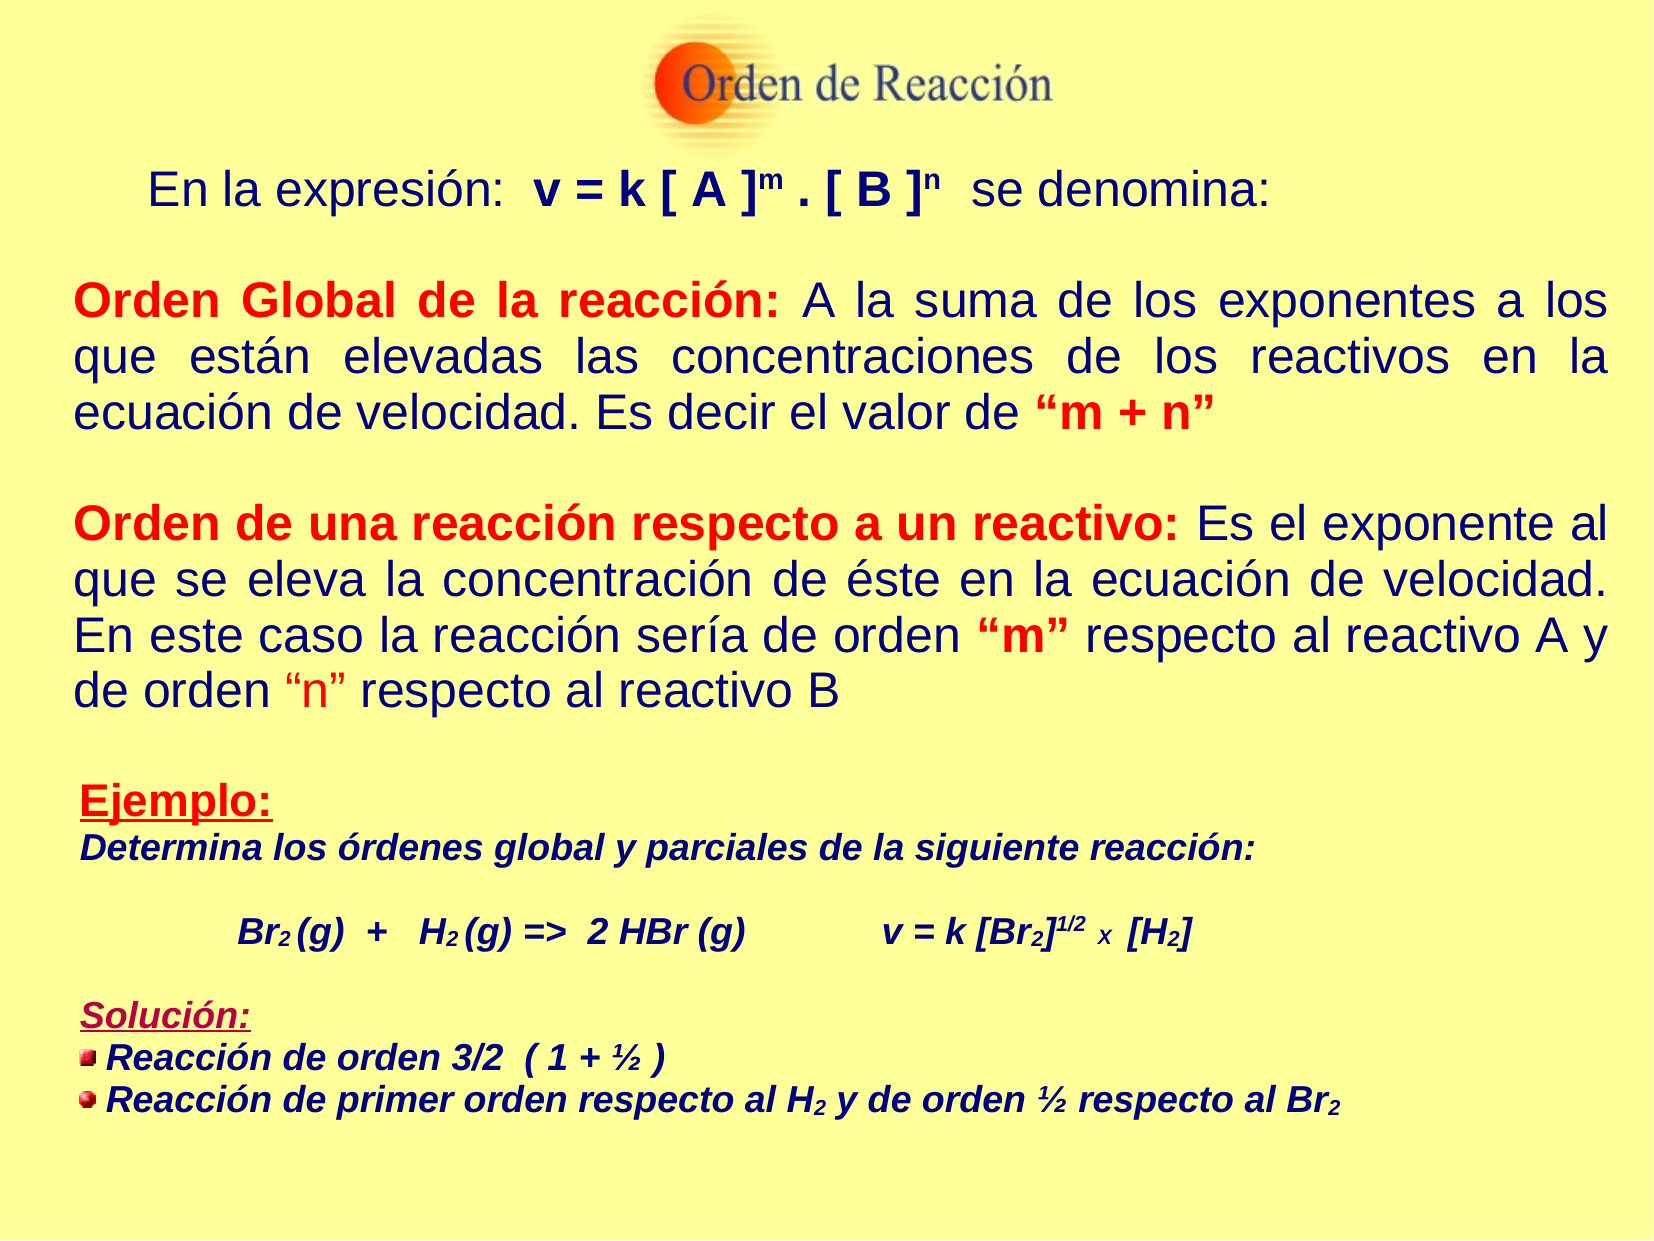

En la expresión: v = k [ A ]m . [ B ]n se denomina:
Orden Global de la reacción: A la suma de los exponentes a los que están elevadas las concentraciones de los reactivos en la ecuación de velocidad. Es decir el valor de “m + n”
Orden de una reacción respecto a un reactivo: Es el exponente al que se eleva la concentración de éste en la ecuación de velocidad. En este caso la reacción sería de orden “m” respecto al reactivo A y de orden “n” respecto al reactivo B
Ejemplo:
Determina los órdenes global y parciales de la siguiente reacción:
 Br2 (g) + H2 (g) => 2 HBr (g) v = k [Br2]1/2 X [H2]
Solución:
 Reacción de orden 3/2 ( 1 + ½ )
 Reacción de primer orden respecto al H2 y de orden ½ respecto al Br2